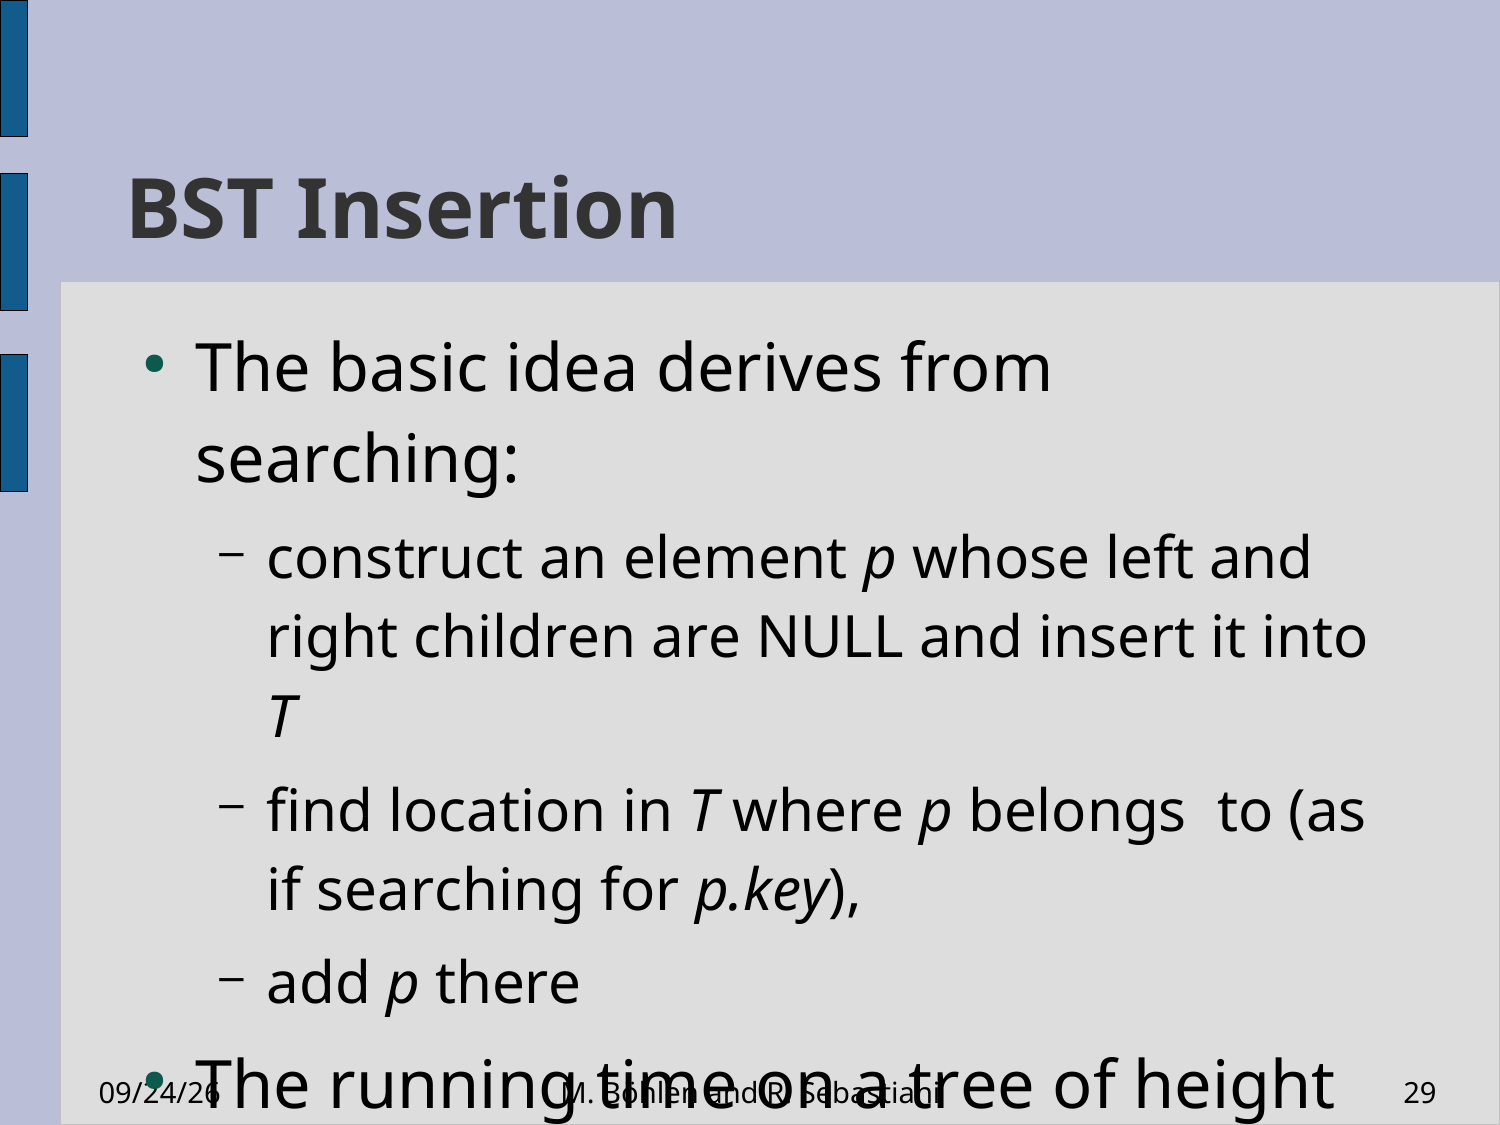

# BST Insertion
The basic idea derives from searching:
construct an element p whose left and right children are NULL and insert it into T
find location in T where p belongs to (as if searching for p.key),
add p there
The running time on a tree of height h is O(h).
M. Böhlen and R. Sebastiani
29